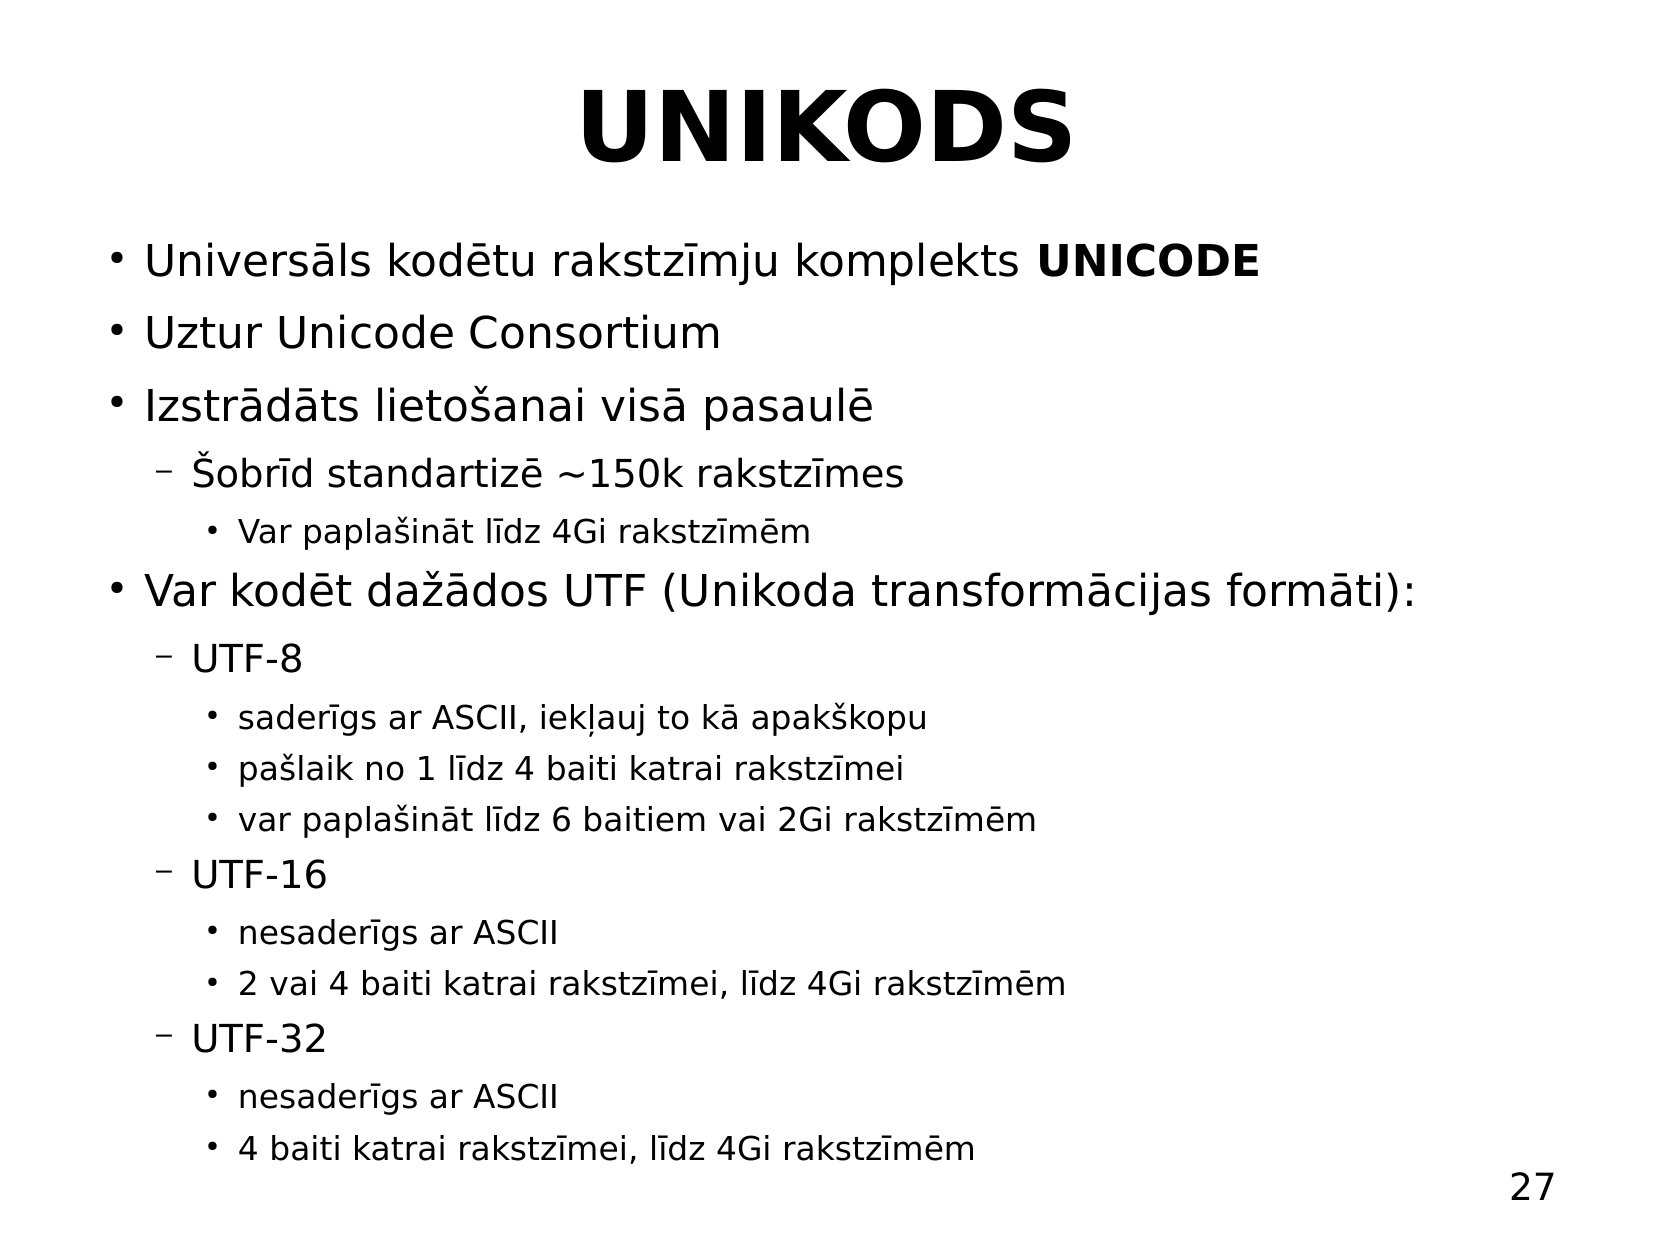

# UNIKODS
Universāls kodētu rakstzīmju komplekts UNICODE
Uztur Unicode Consortium
Izstrādāts lietošanai visā pasaulē
Šobrīd standartizē ~150k rakstzīmes
Var paplašināt līdz 4Gi rakstzīmēm
Var kodēt dažādos UTF (Unikoda transformācijas formāti):
UTF-8
saderīgs ar ASCII, iekļauj to kā apakškopu
pašlaik no 1 līdz 4 baiti katrai rakstzīmei
var paplašināt līdz 6 baitiem vai 2Gi rakstzīmēm
UTF-16
nesaderīgs ar ASCII
2 vai 4 baiti katrai rakstzīmei, līdz 4Gi rakstzīmēm
UTF-32
nesaderīgs ar ASCII
4 baiti katrai rakstzīmei, līdz 4Gi rakstzīmēm